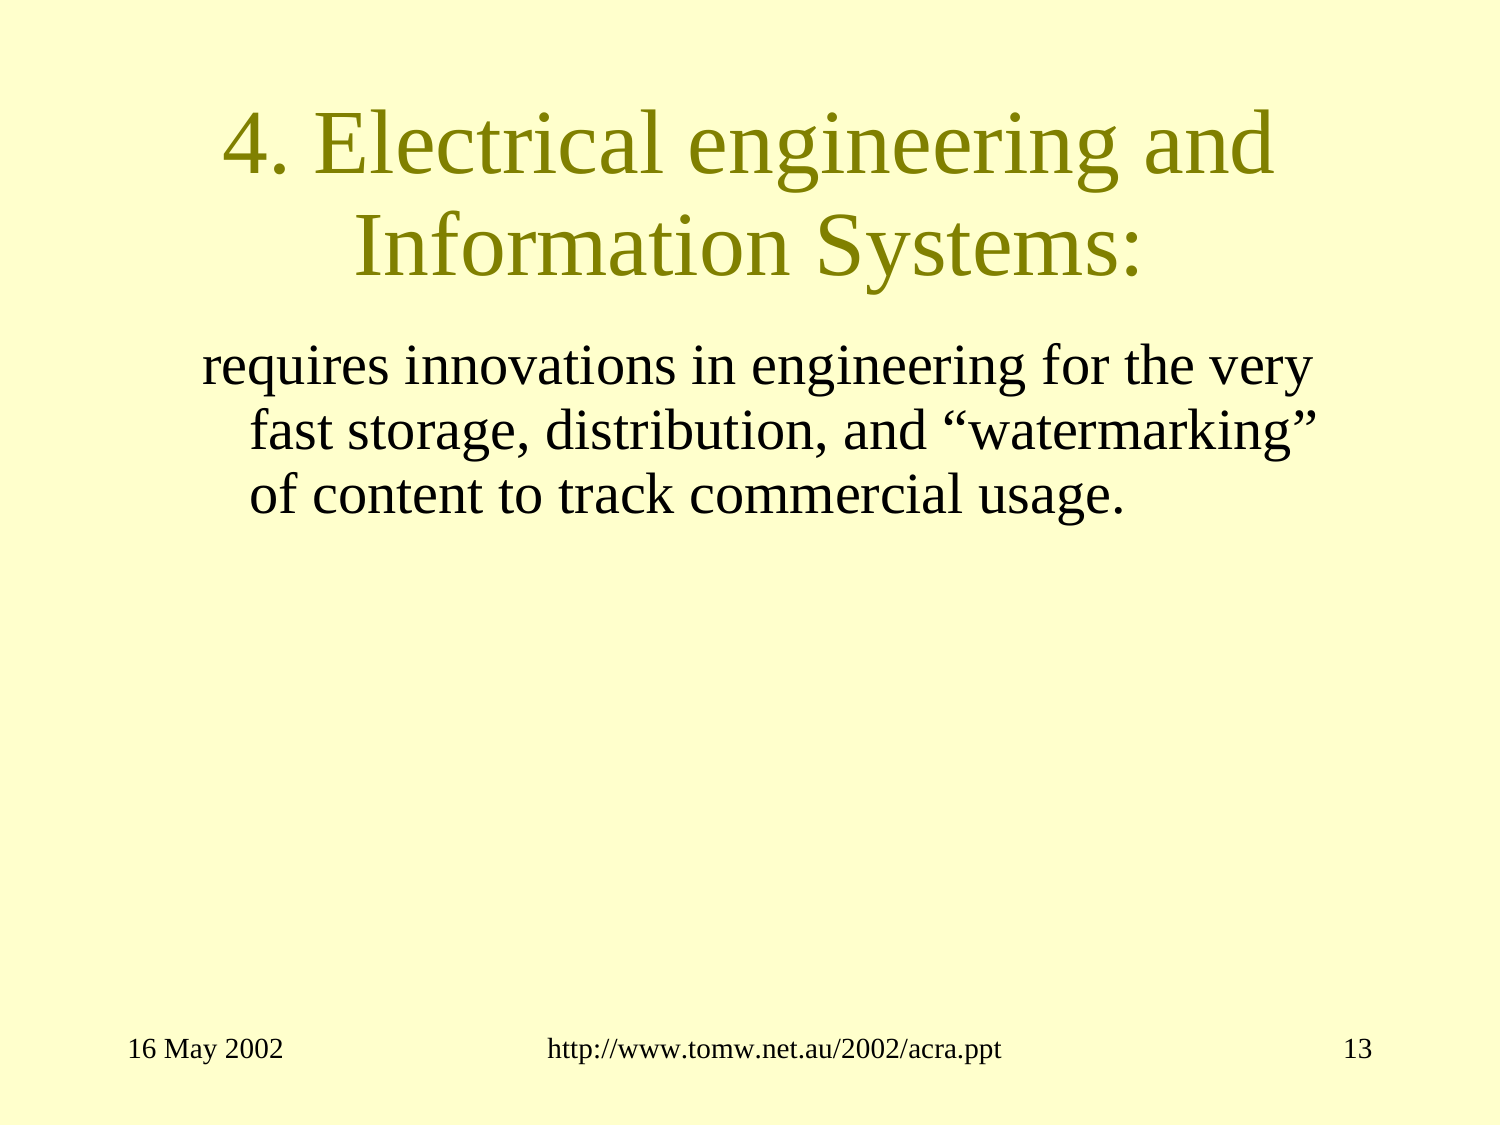

# 4. Electrical engineering and Information Systems:
requires innovations in engineering for the very fast storage, distribution, and “watermarking” of content to track commercial usage.
16 May 2002
http://www.tomw.net.au/2002/acra.ppt
13